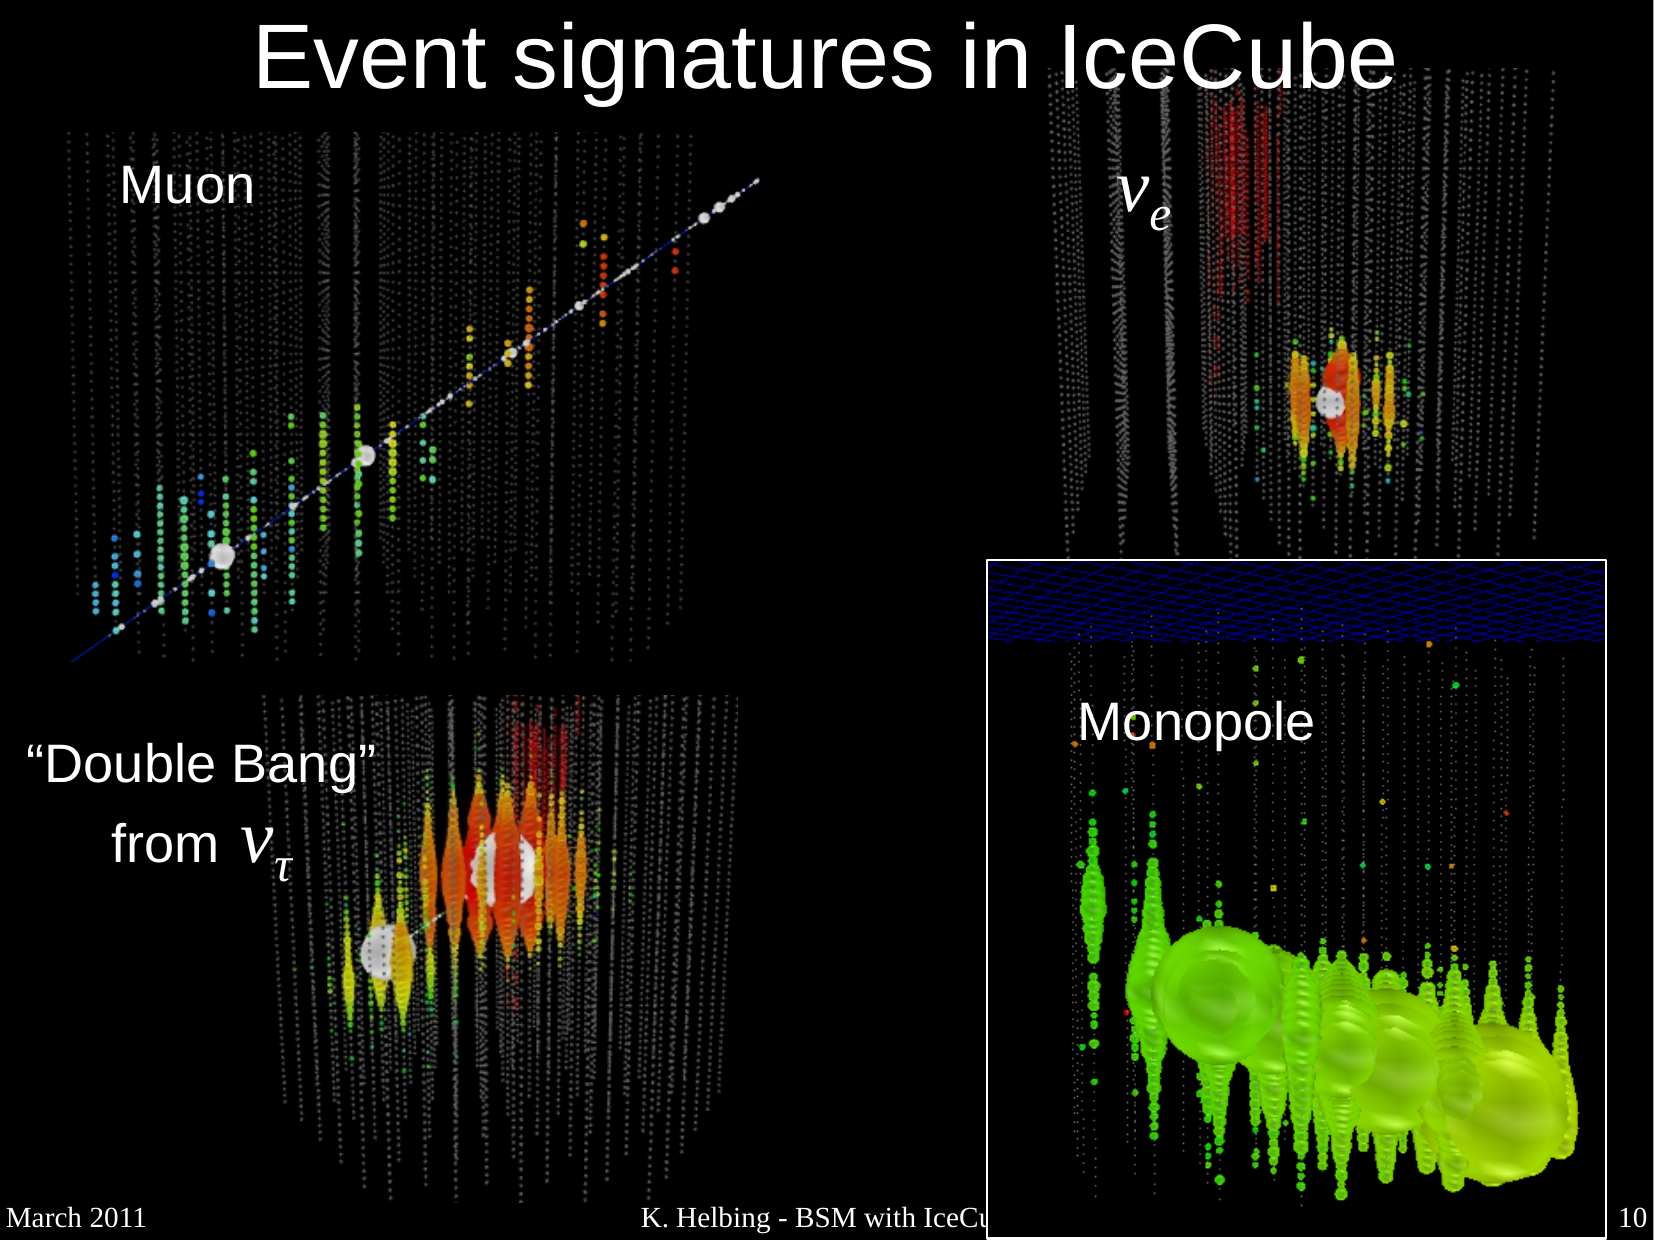

# Event signatures in IceCube
Muon
 νe
Monopole
“Double Bang”
from ντ
March 2011
K. Helbing - BSM with IceCube
10